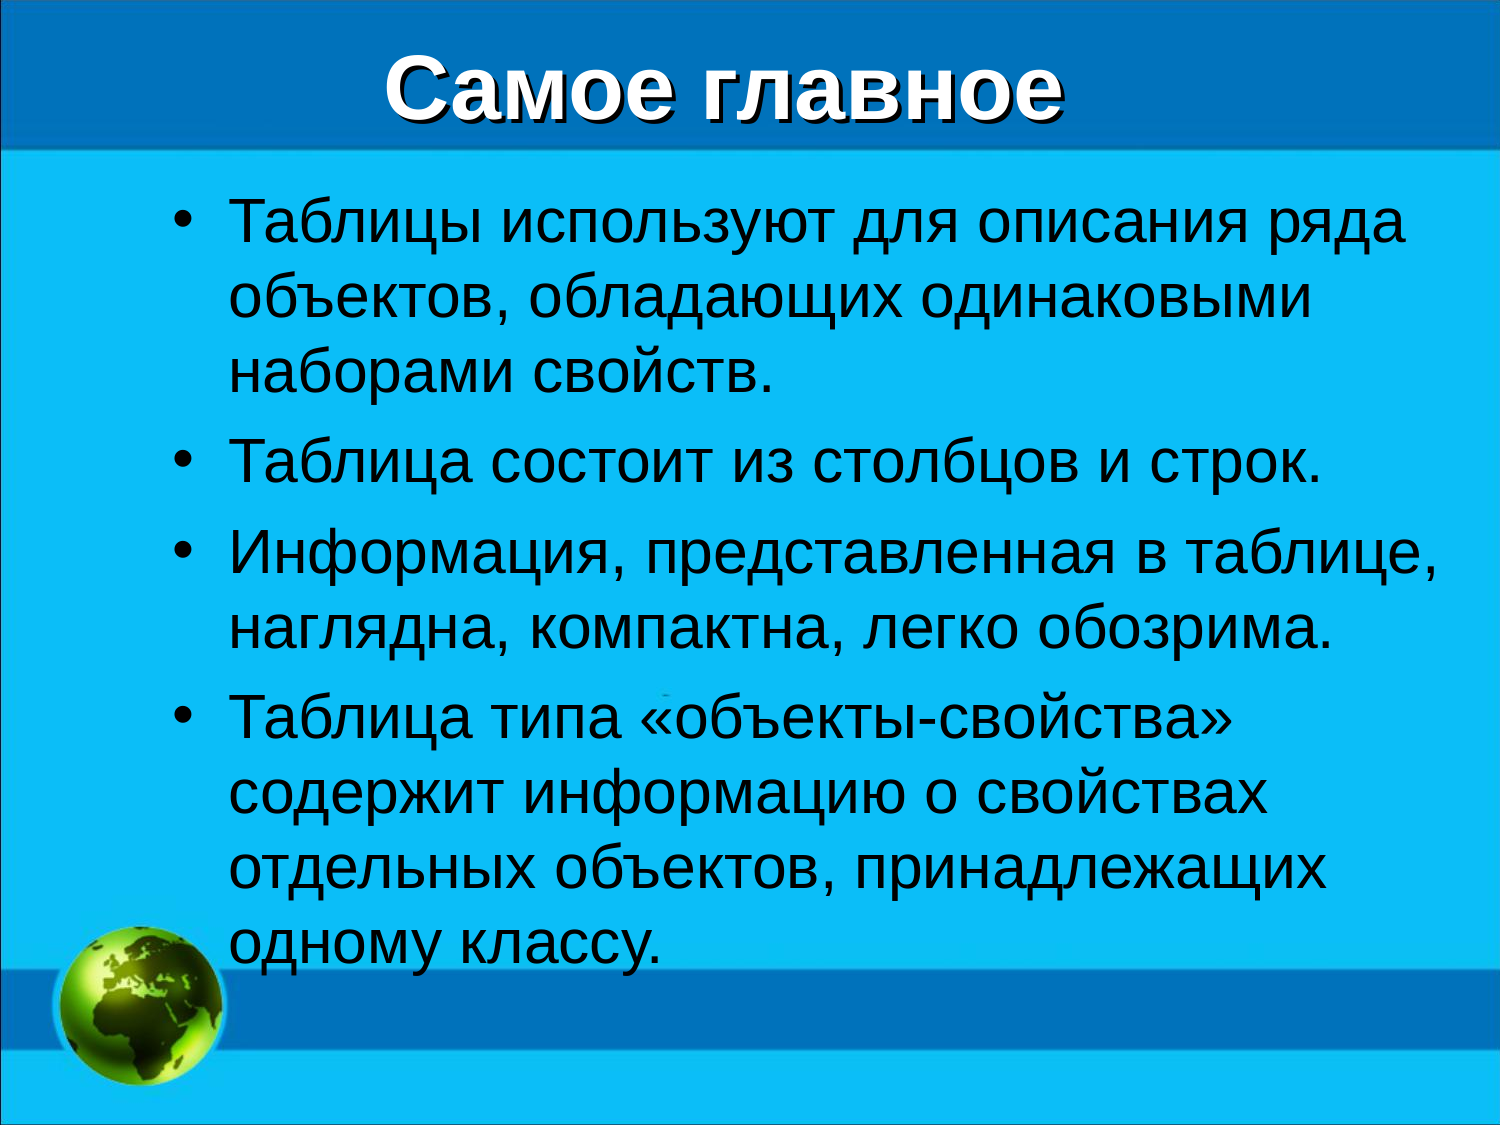

# Самое главное
Таблицы используют для описания ряда объектов, обладающих одинаковыми наборами свойств.
Таблица состоит из столбцов и строк.
Информация, представленная в таблице, наглядна, компактна, легко обозрима.
Таблица типа «объекты-свойства» содержит информацию о свойствах отдельных объектов, принадлежащих одному классу.